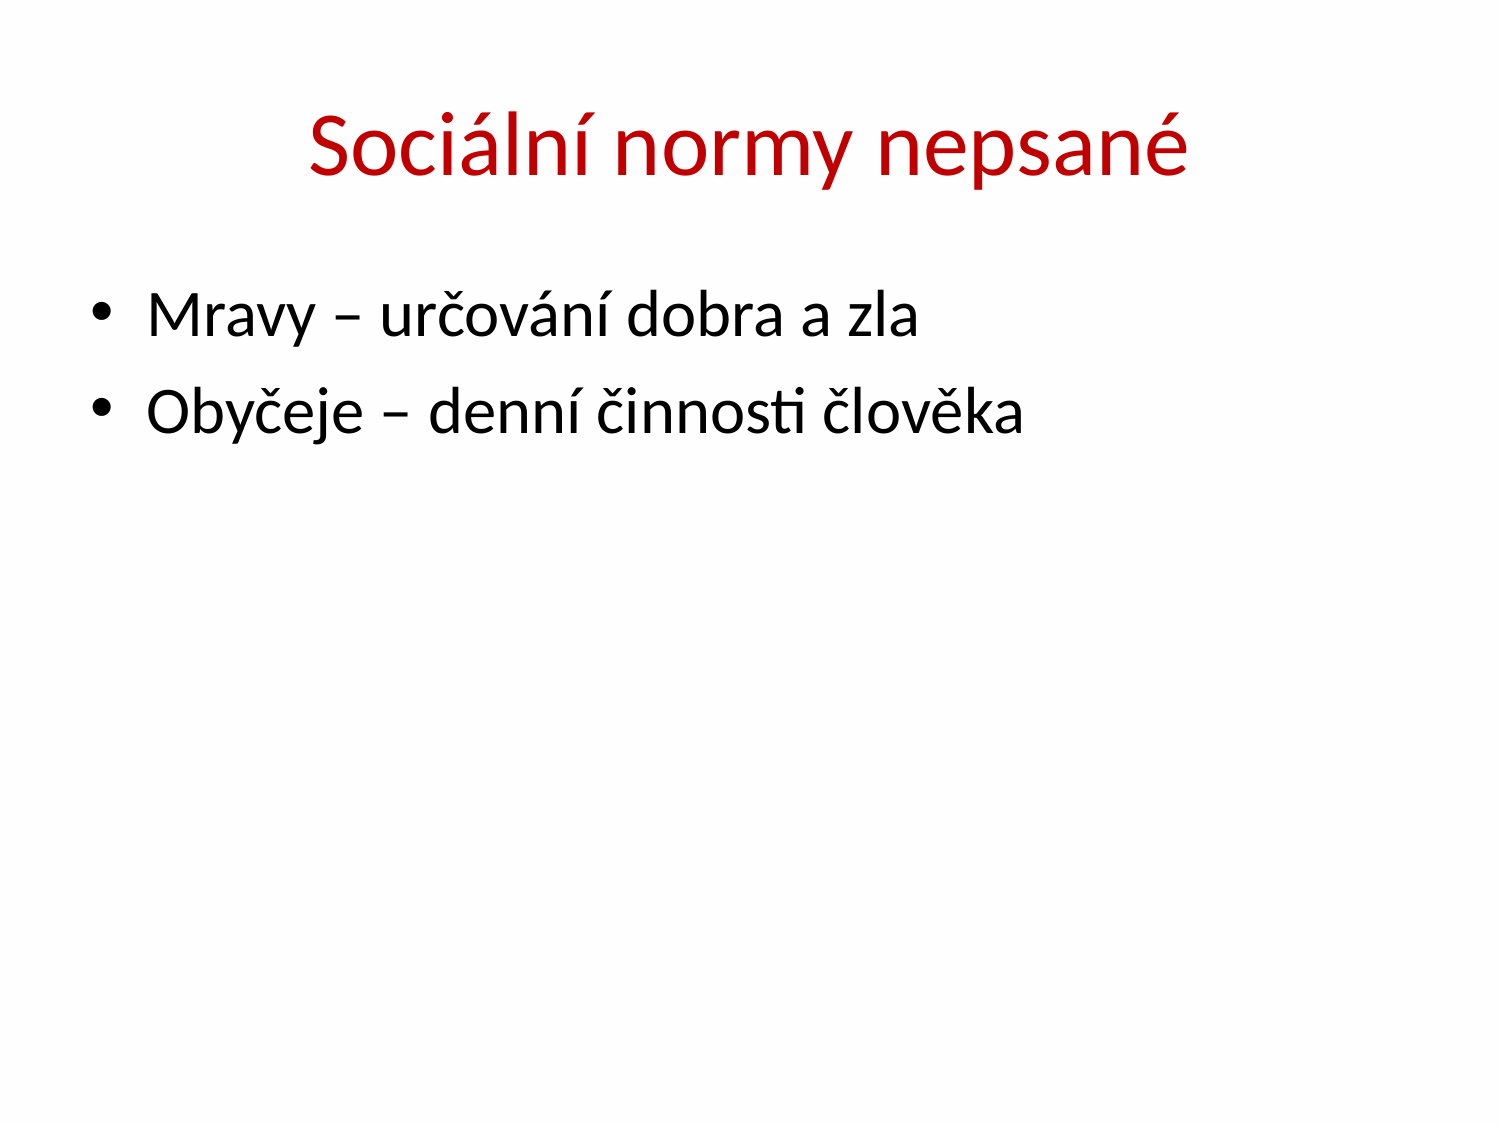

# Sociální normy nepsané
Mravy – určování dobra a zla
Obyčeje – denní činnosti člověka